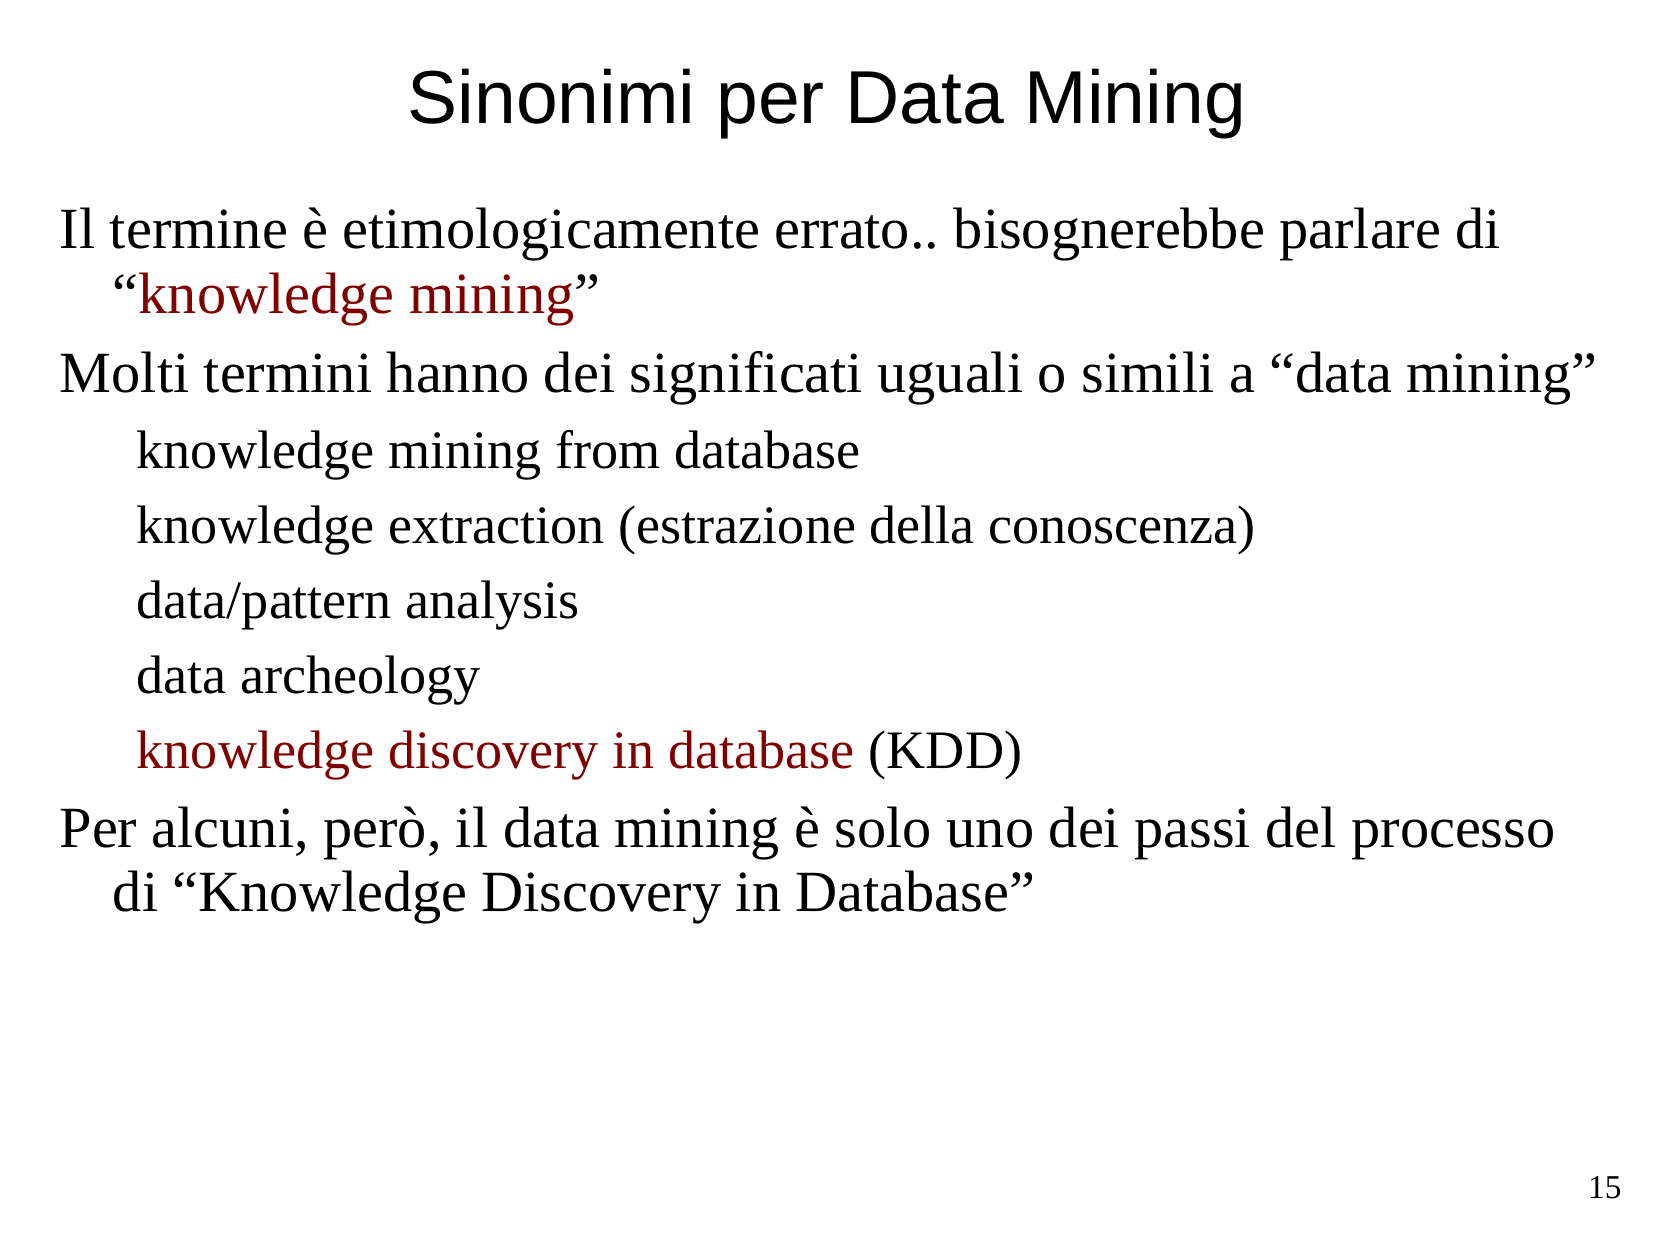

# Sinonimi per Data Mining
Il termine è etimologicamente errato.. bisognerebbe parlare di “knowledge mining”
Molti termini hanno dei significati uguali o simili a “data mining”
knowledge mining from database
knowledge extraction (estrazione della conoscenza)
data/pattern analysis
data archeology
knowledge discovery in database (KDD)
Per alcuni, però, il data mining è solo uno dei passi del processo di “Knowledge Discovery in Database”